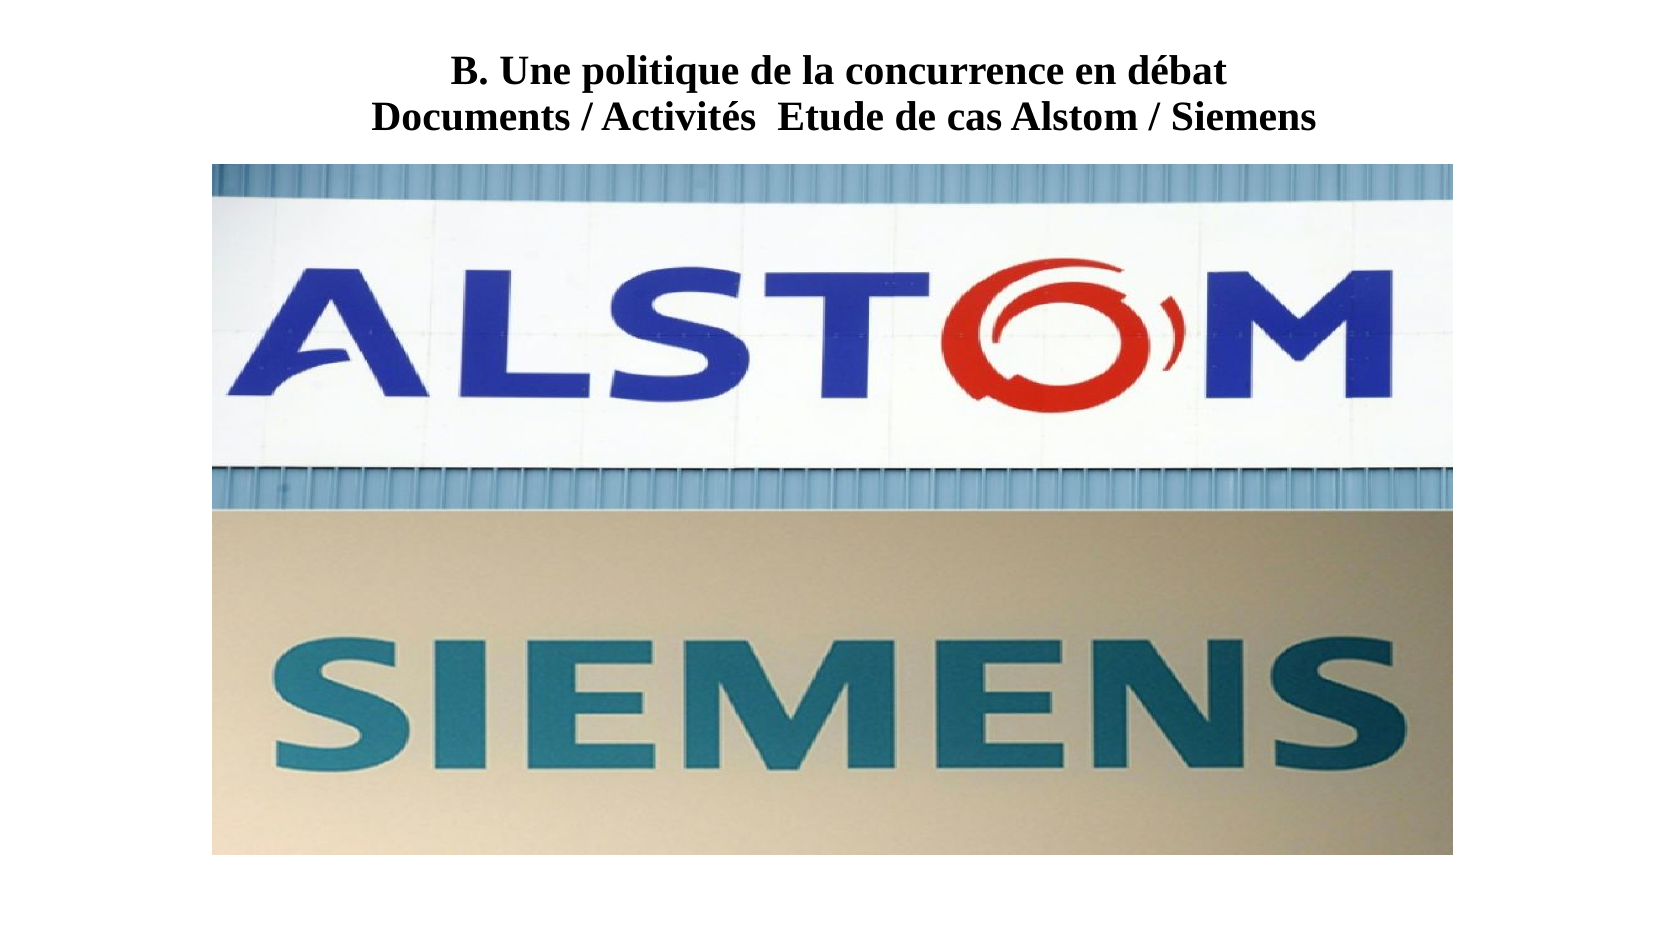

# B. Une politique de la concurrence en débat Documents / Activités Etude de cas Alstom / Siemens
1) La justification de la demande de Fusion Alstom / Siemens